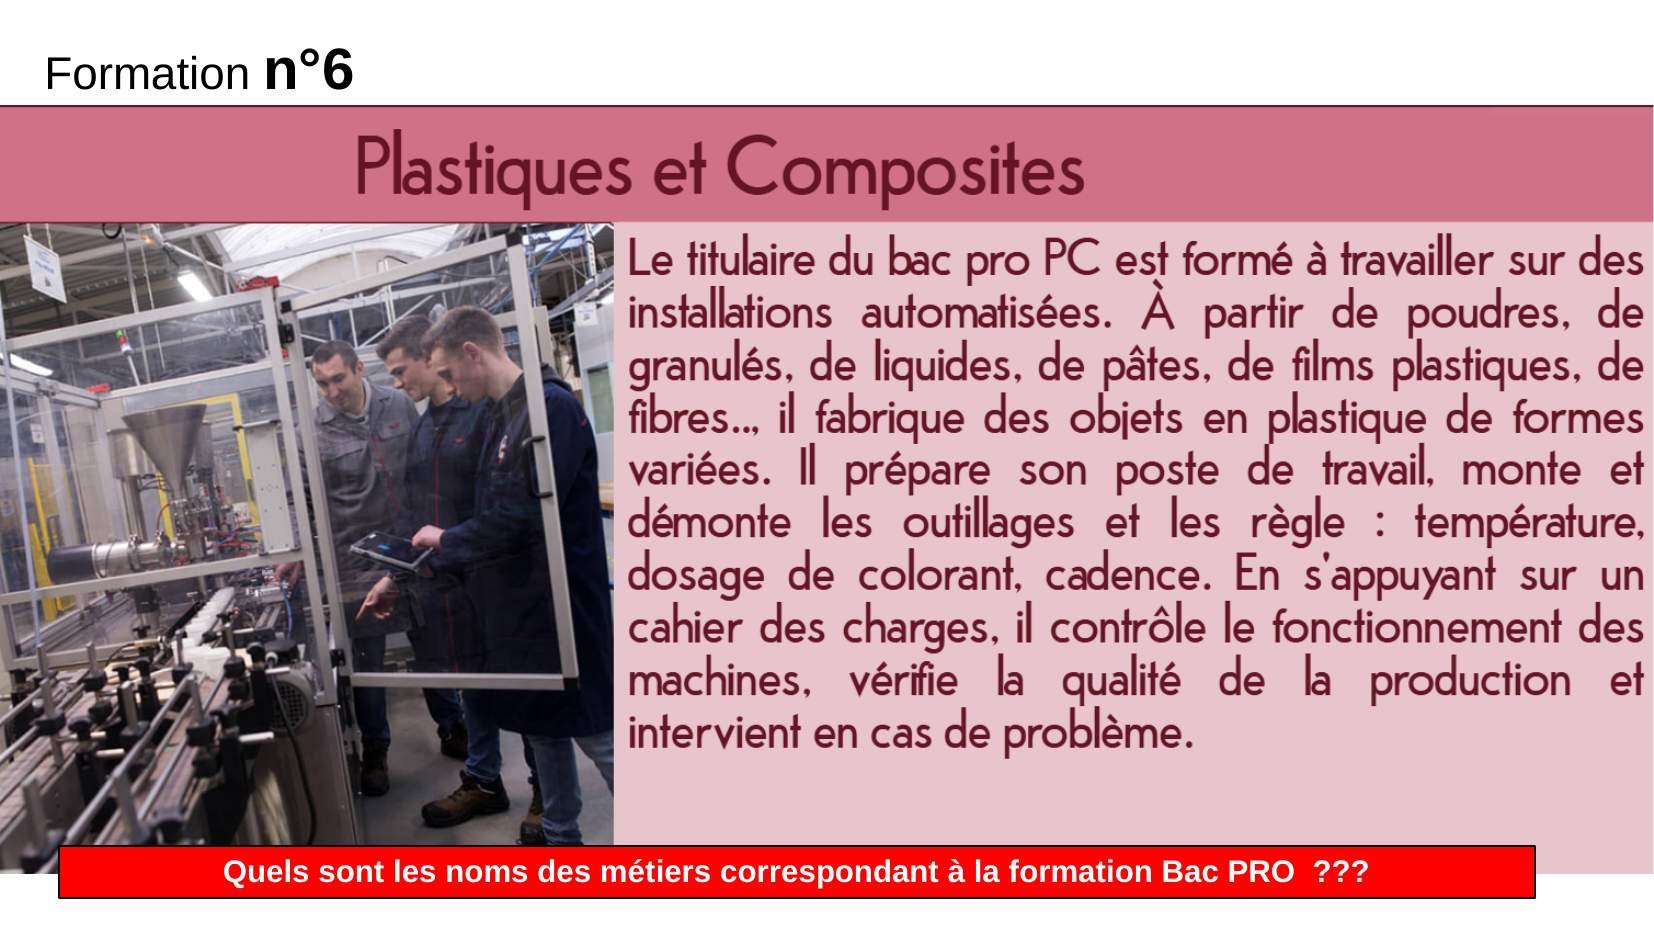

Formation n°6
Quels sont les noms des métiers correspondant à la formation Bac PRO  ???